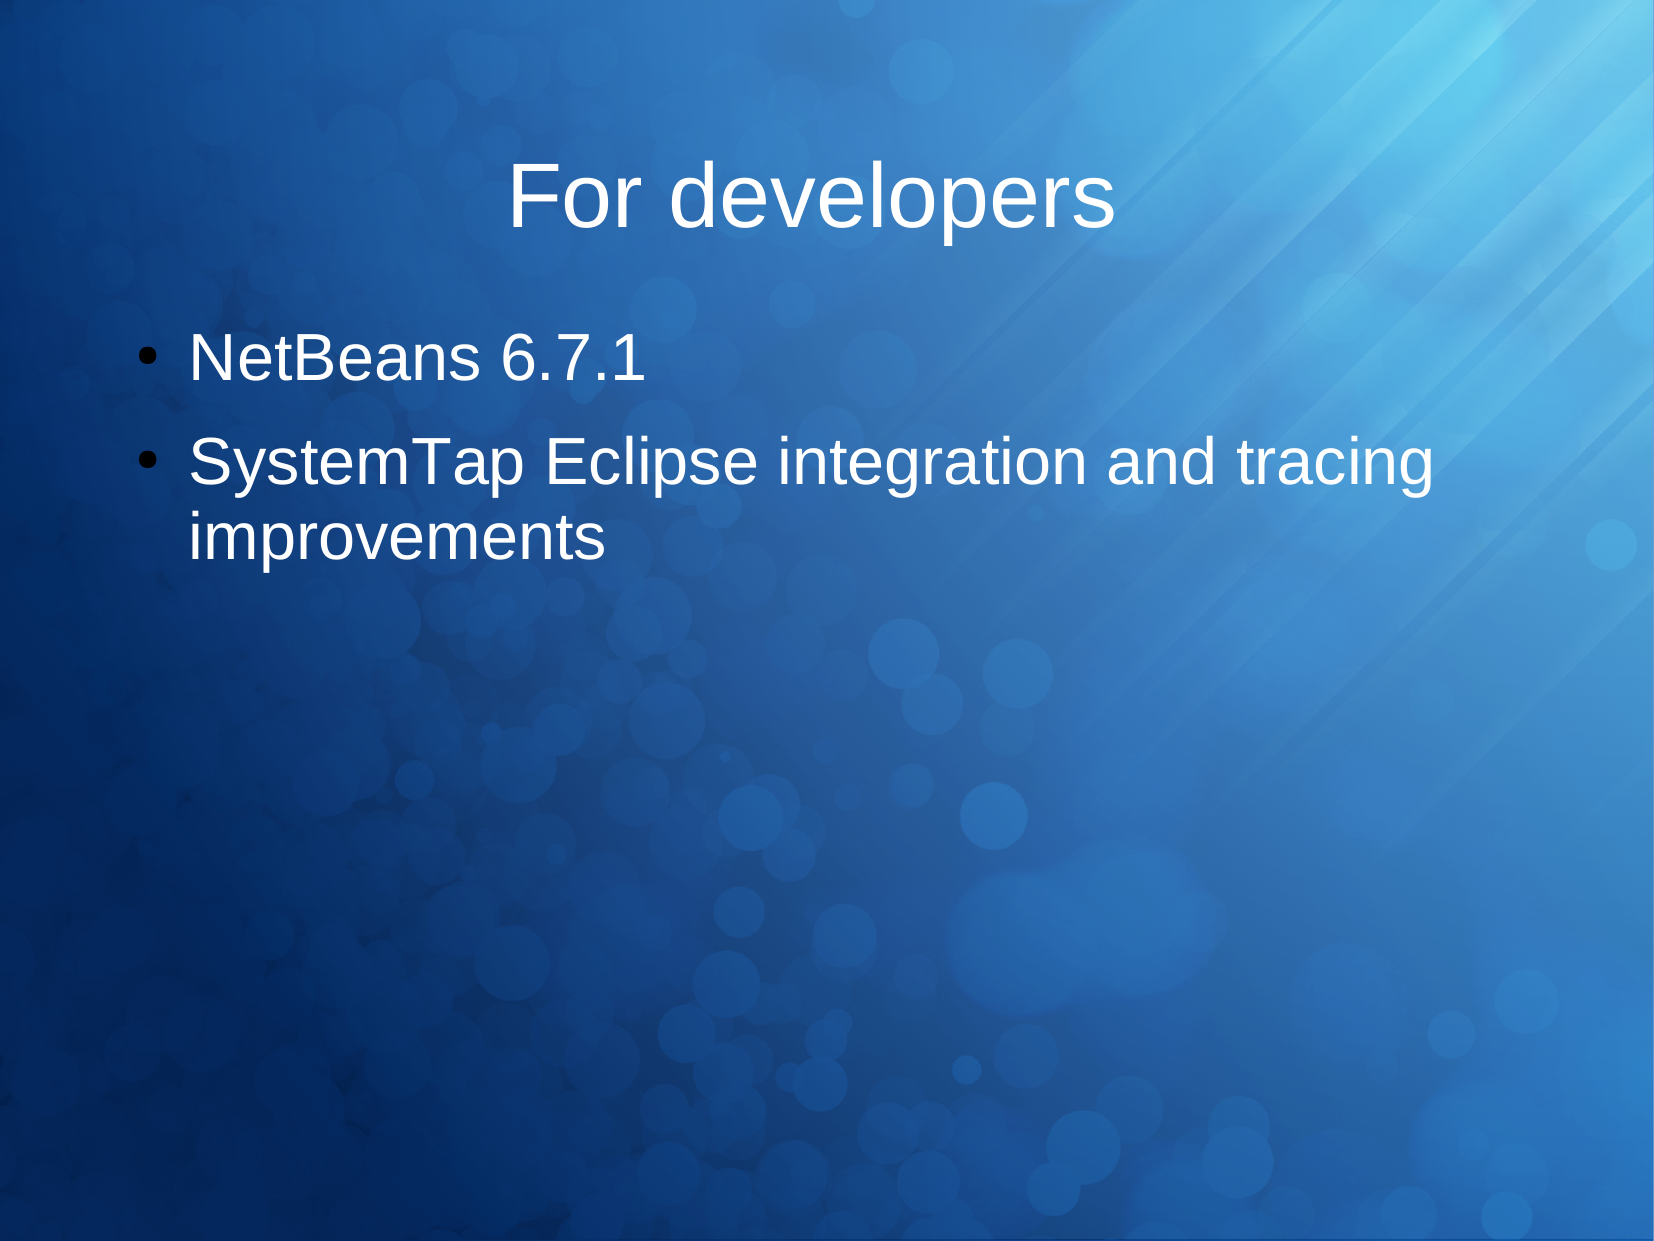

# For developers
NetBeans 6.7.1
SystemTap Eclipse integration and tracing improvements